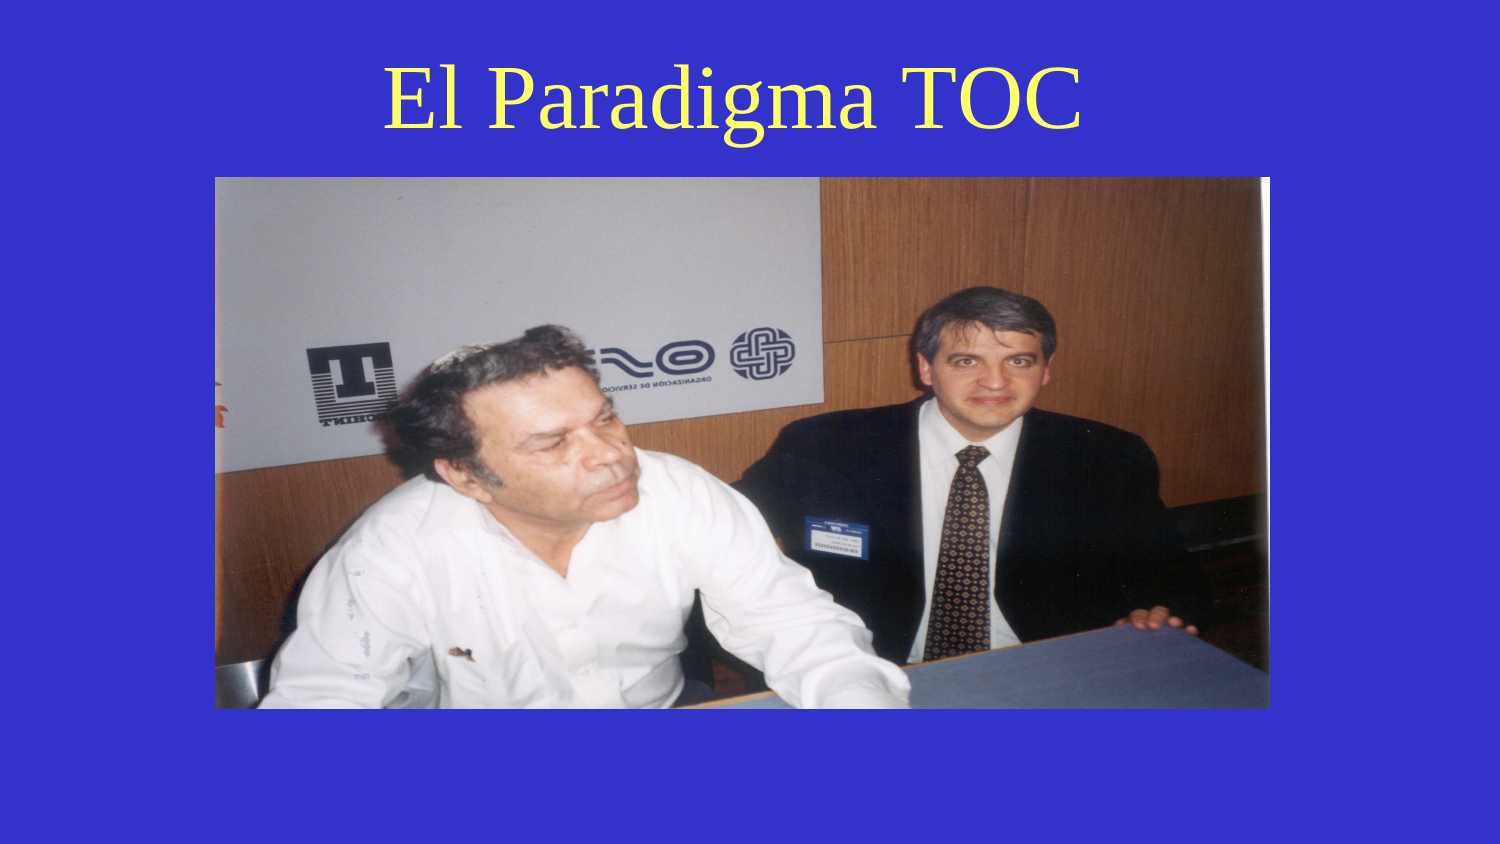

El Paradigma TOC
La Teoría de las Restricciones
Por Elyahou Goldratt